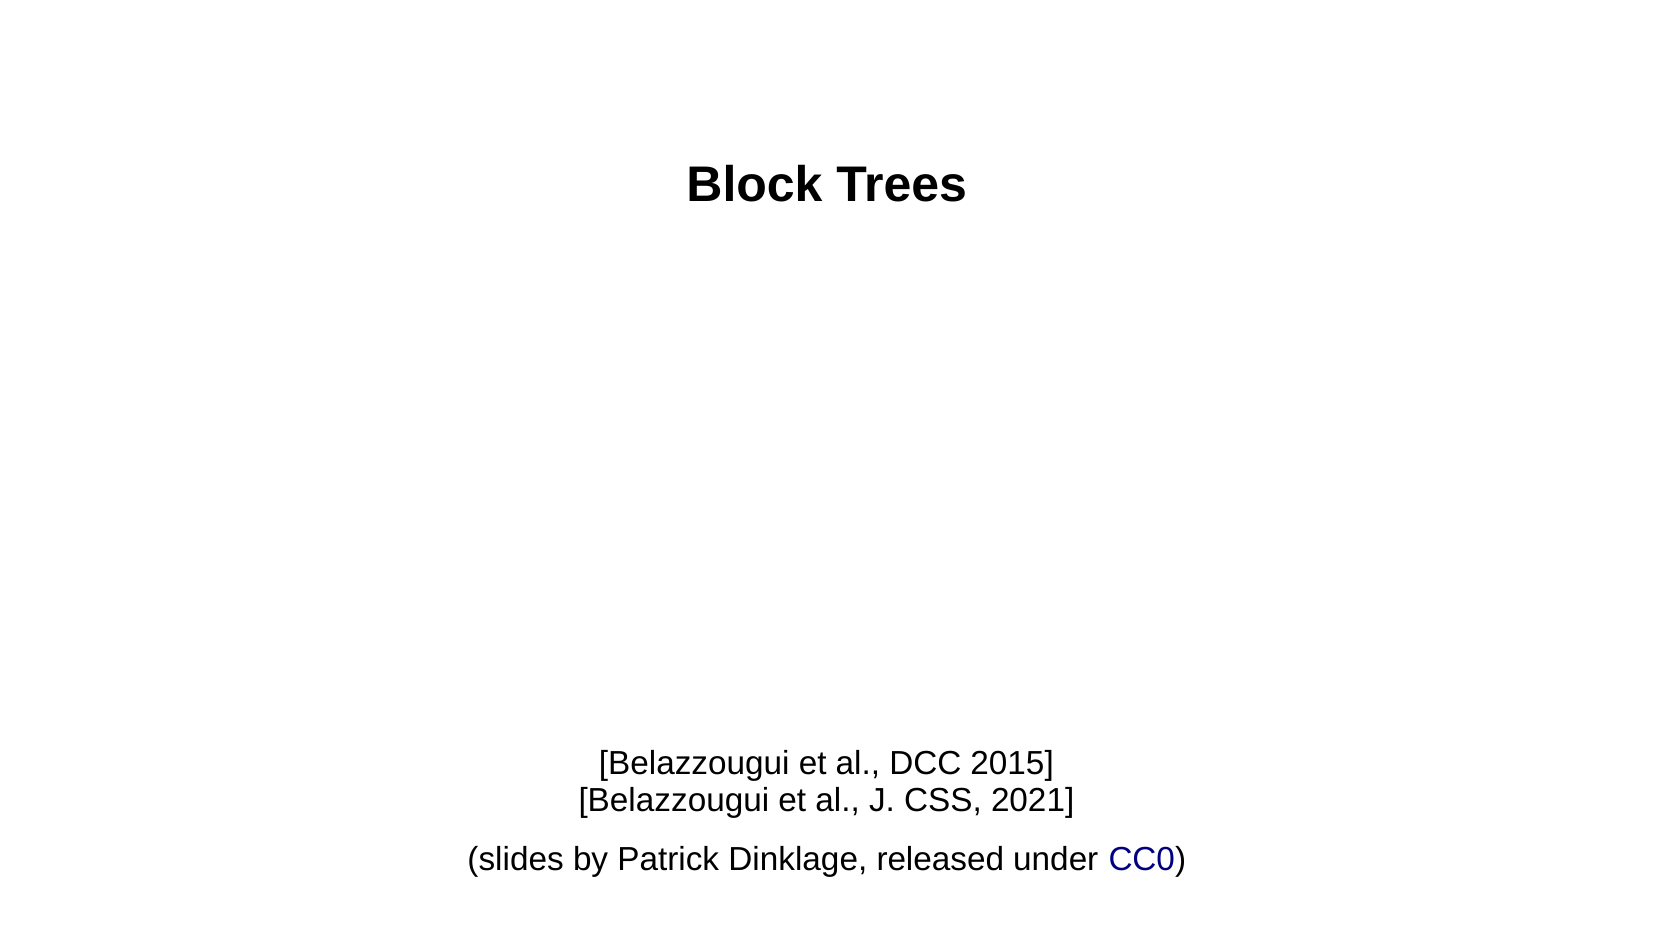

Block Trees
[Belazzougui et al., DCC 2015]
[Belazzougui et al., J. CSS, 2021]
(slides by Patrick Dinklage, released under CC0)